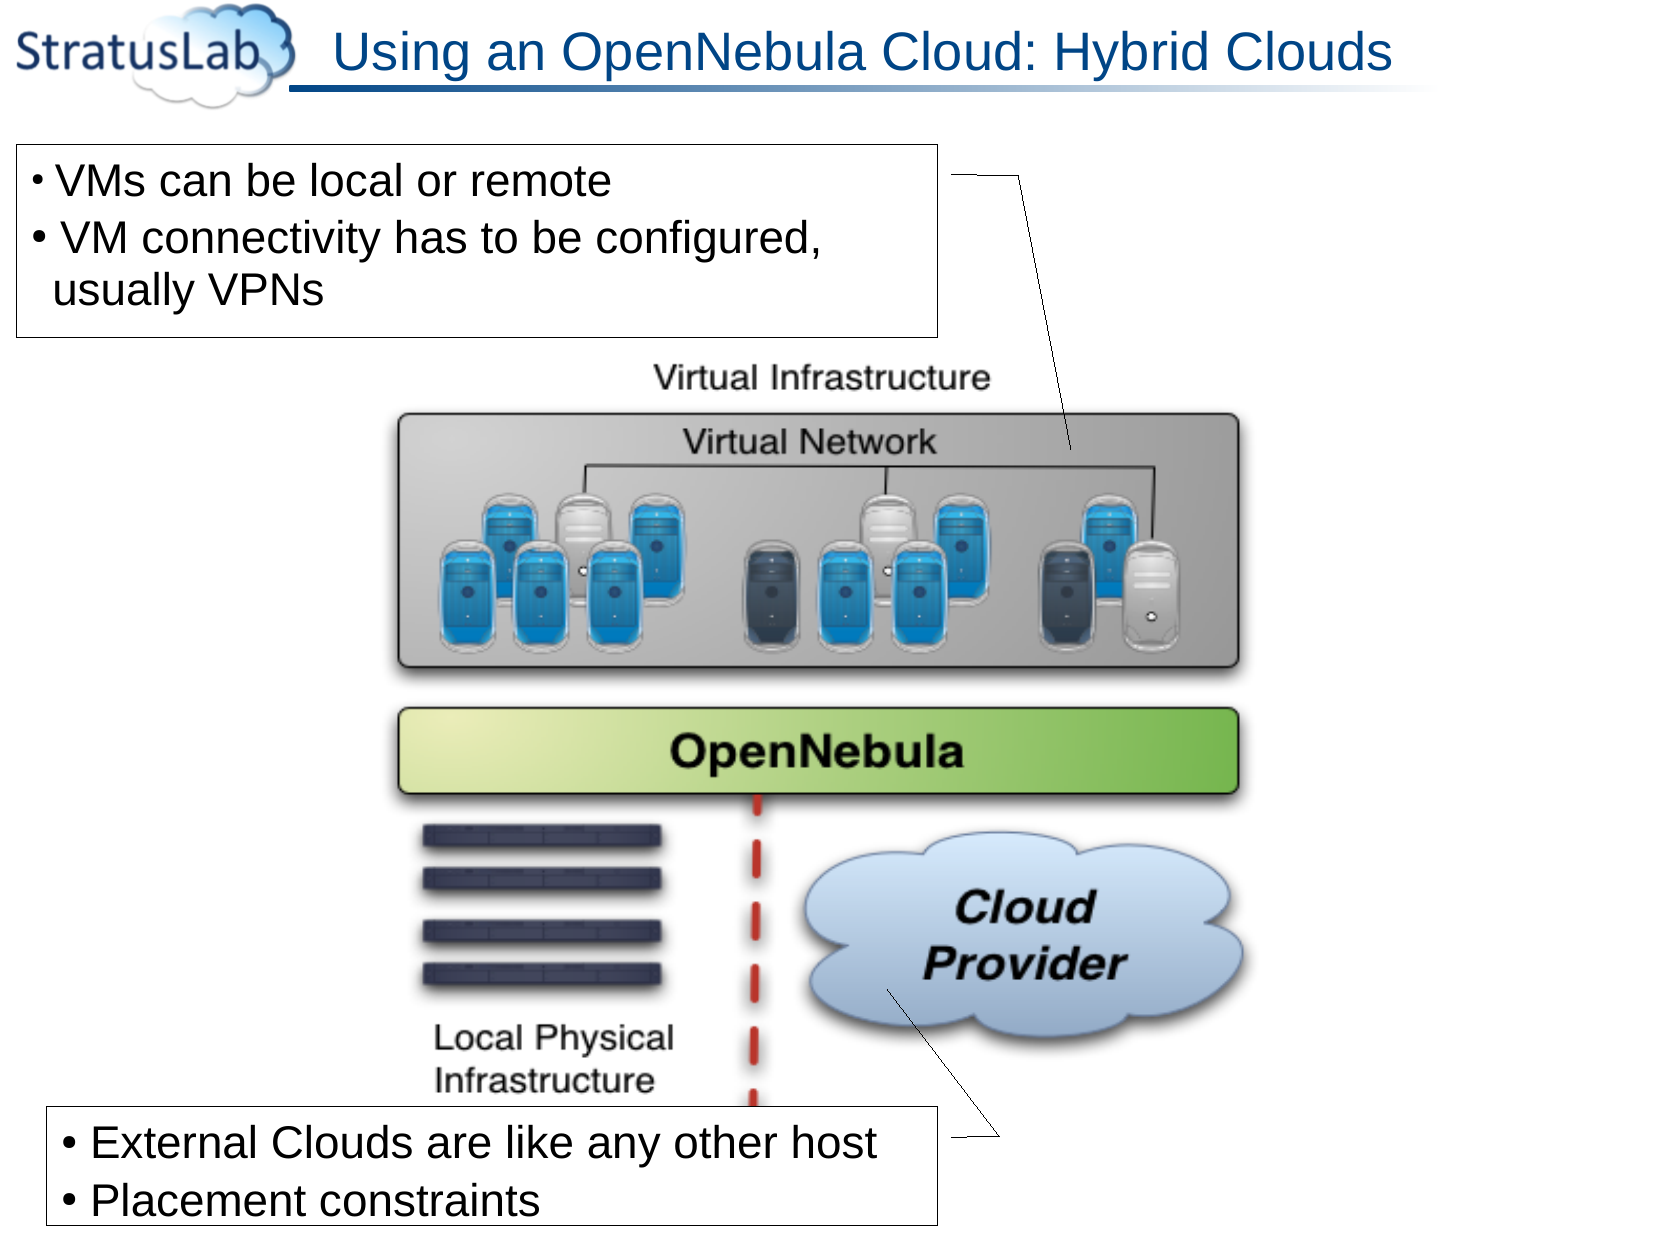

Using an OpenNebula Cloud: Hybrid Clouds
 VMs can be local or remote
 VM connectivity has to be configured, usually VPNs
 External Clouds are like any other host
 Placement constraints